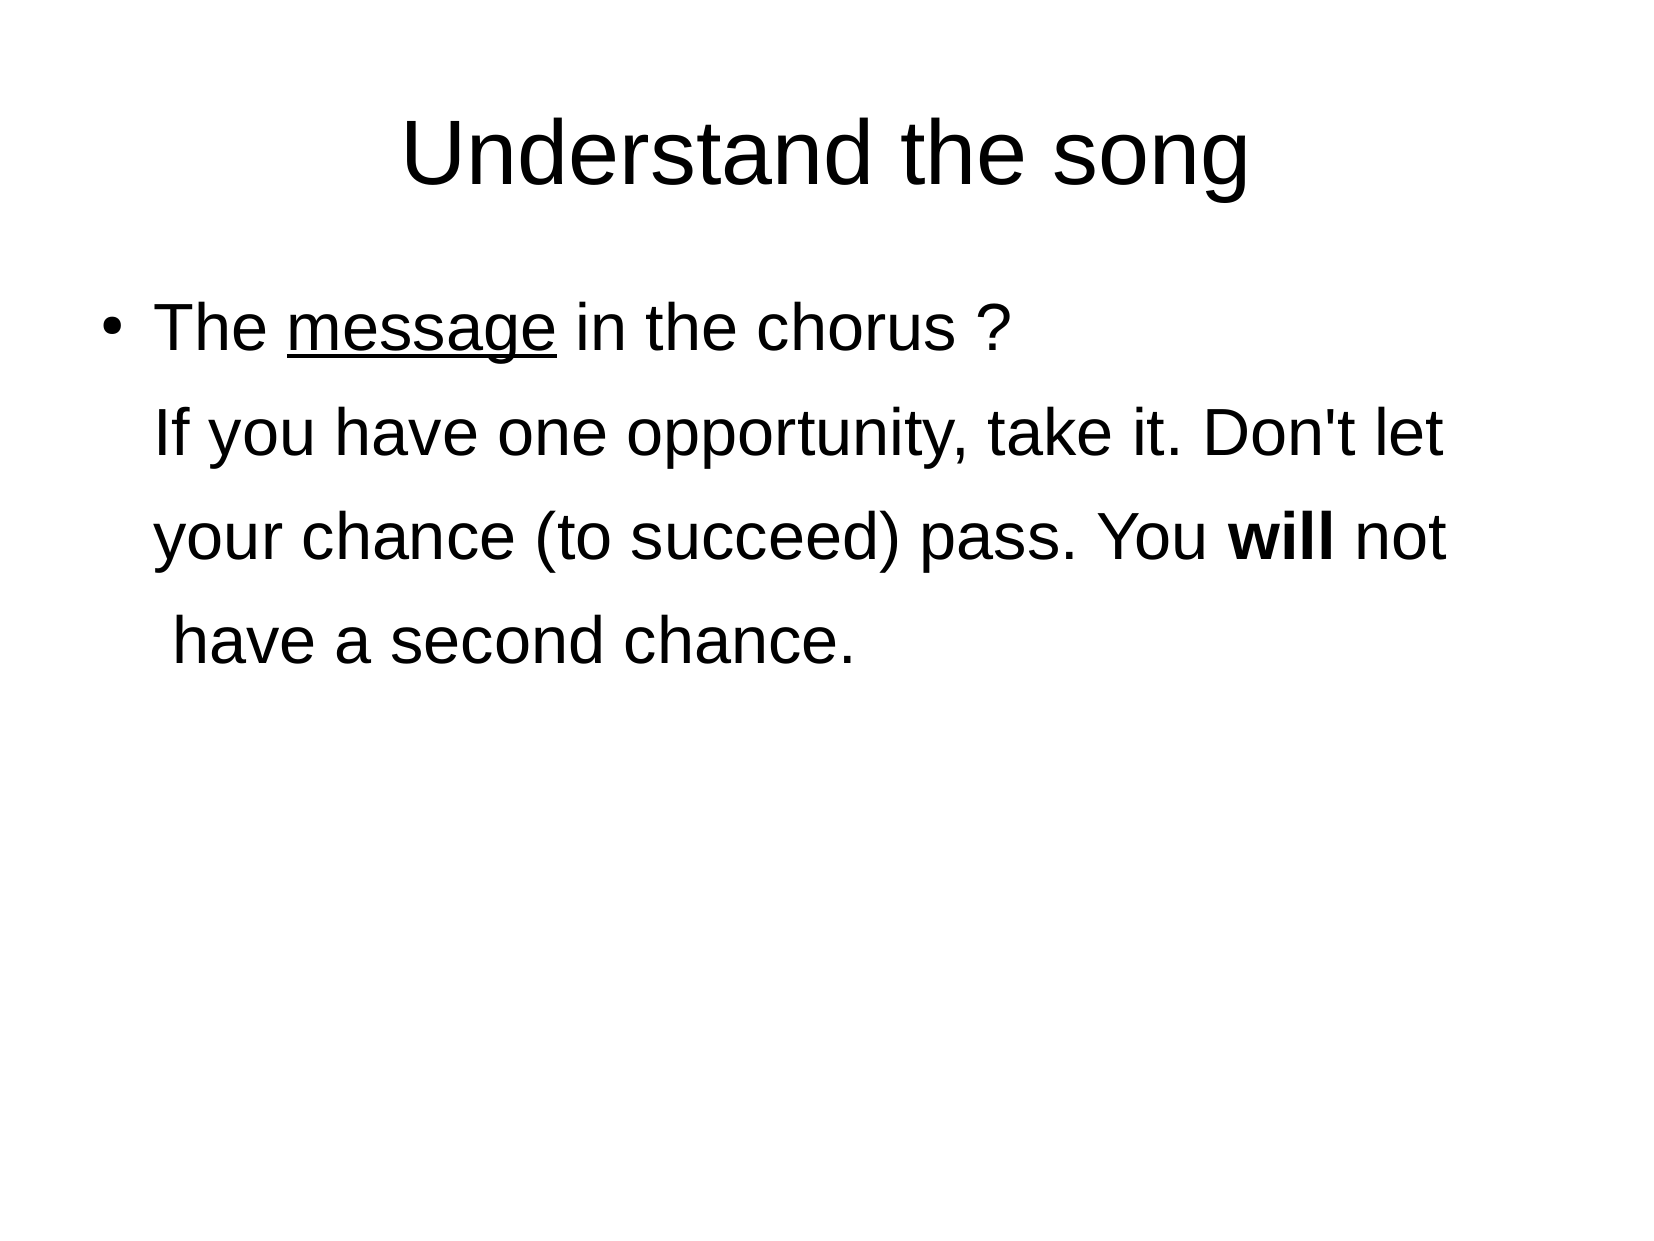

# Understand the song
The message in the chorus ?
If you have one opportunity, take it. Don't let
your chance (to succeed) pass. You will not
 have a second chance.